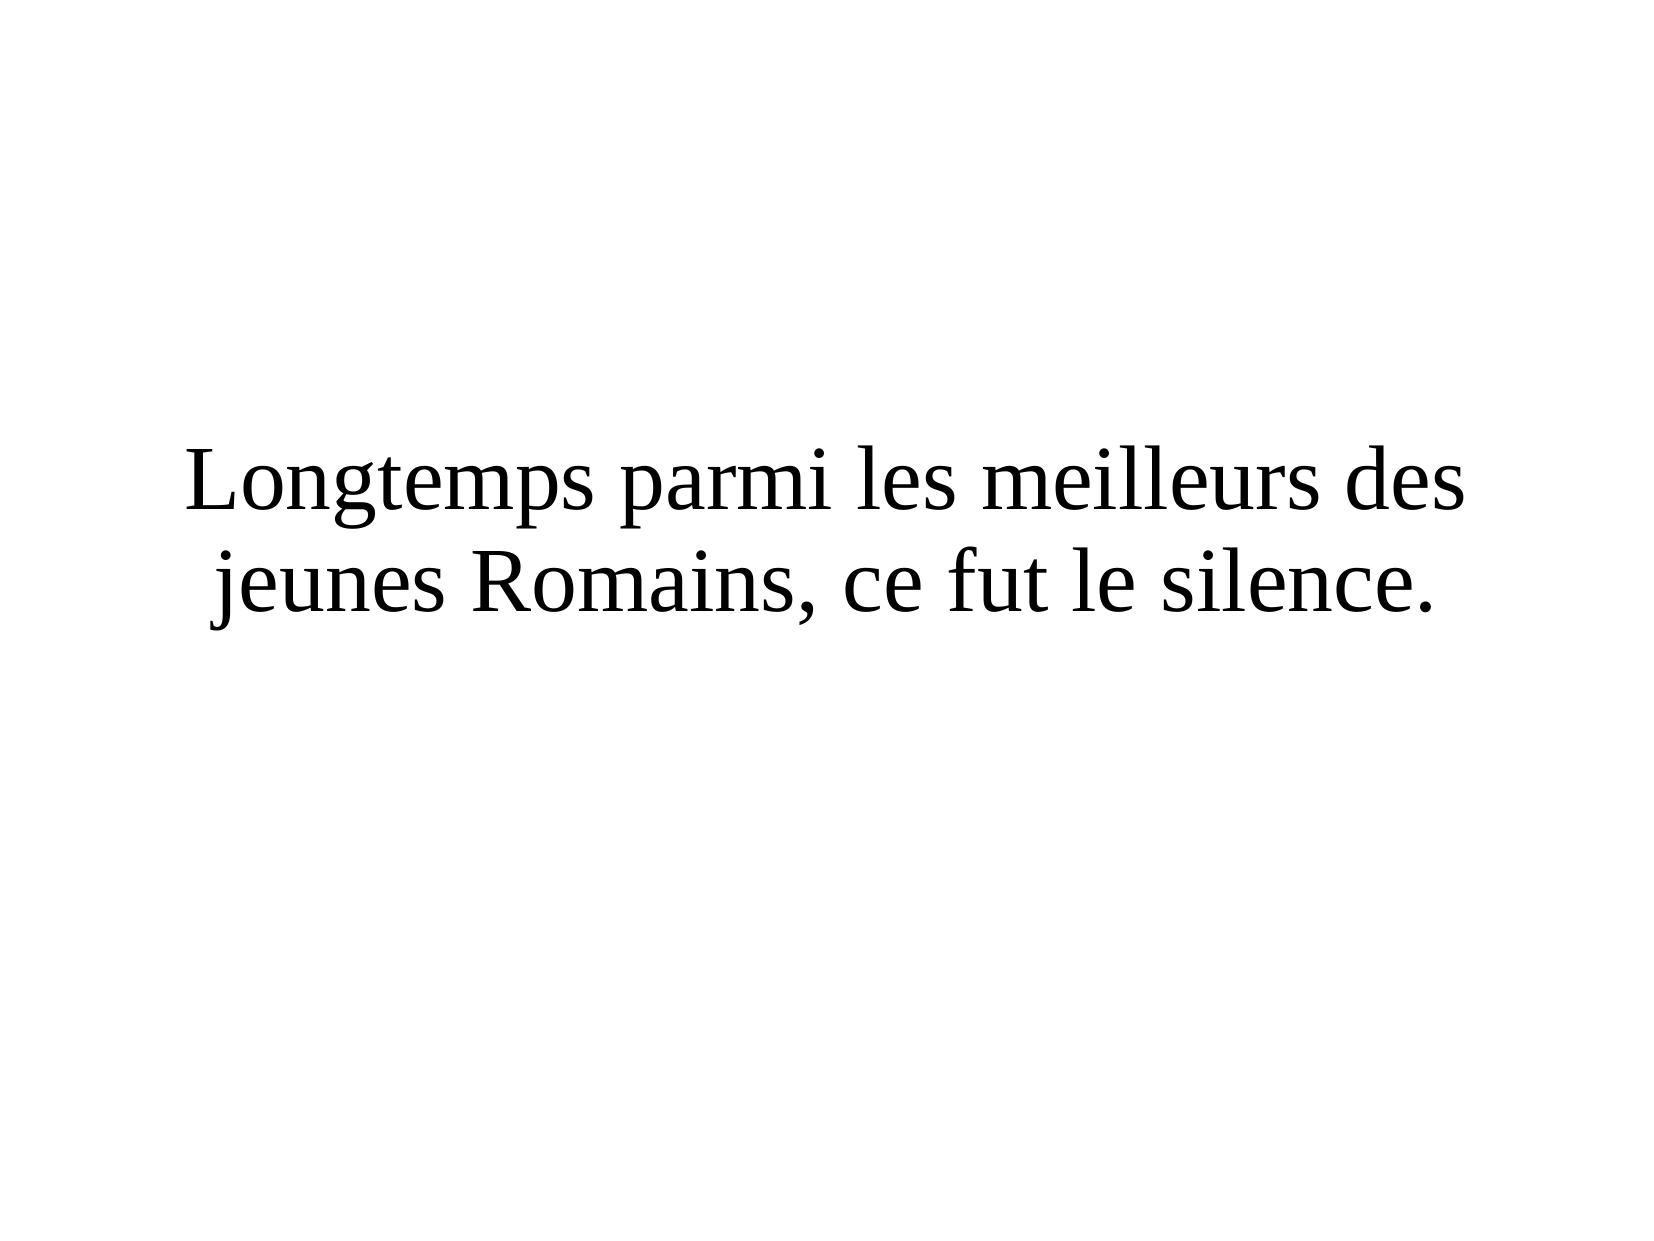

# Longtemps parmi les meilleurs des jeunes Romains, ce fut le silence.